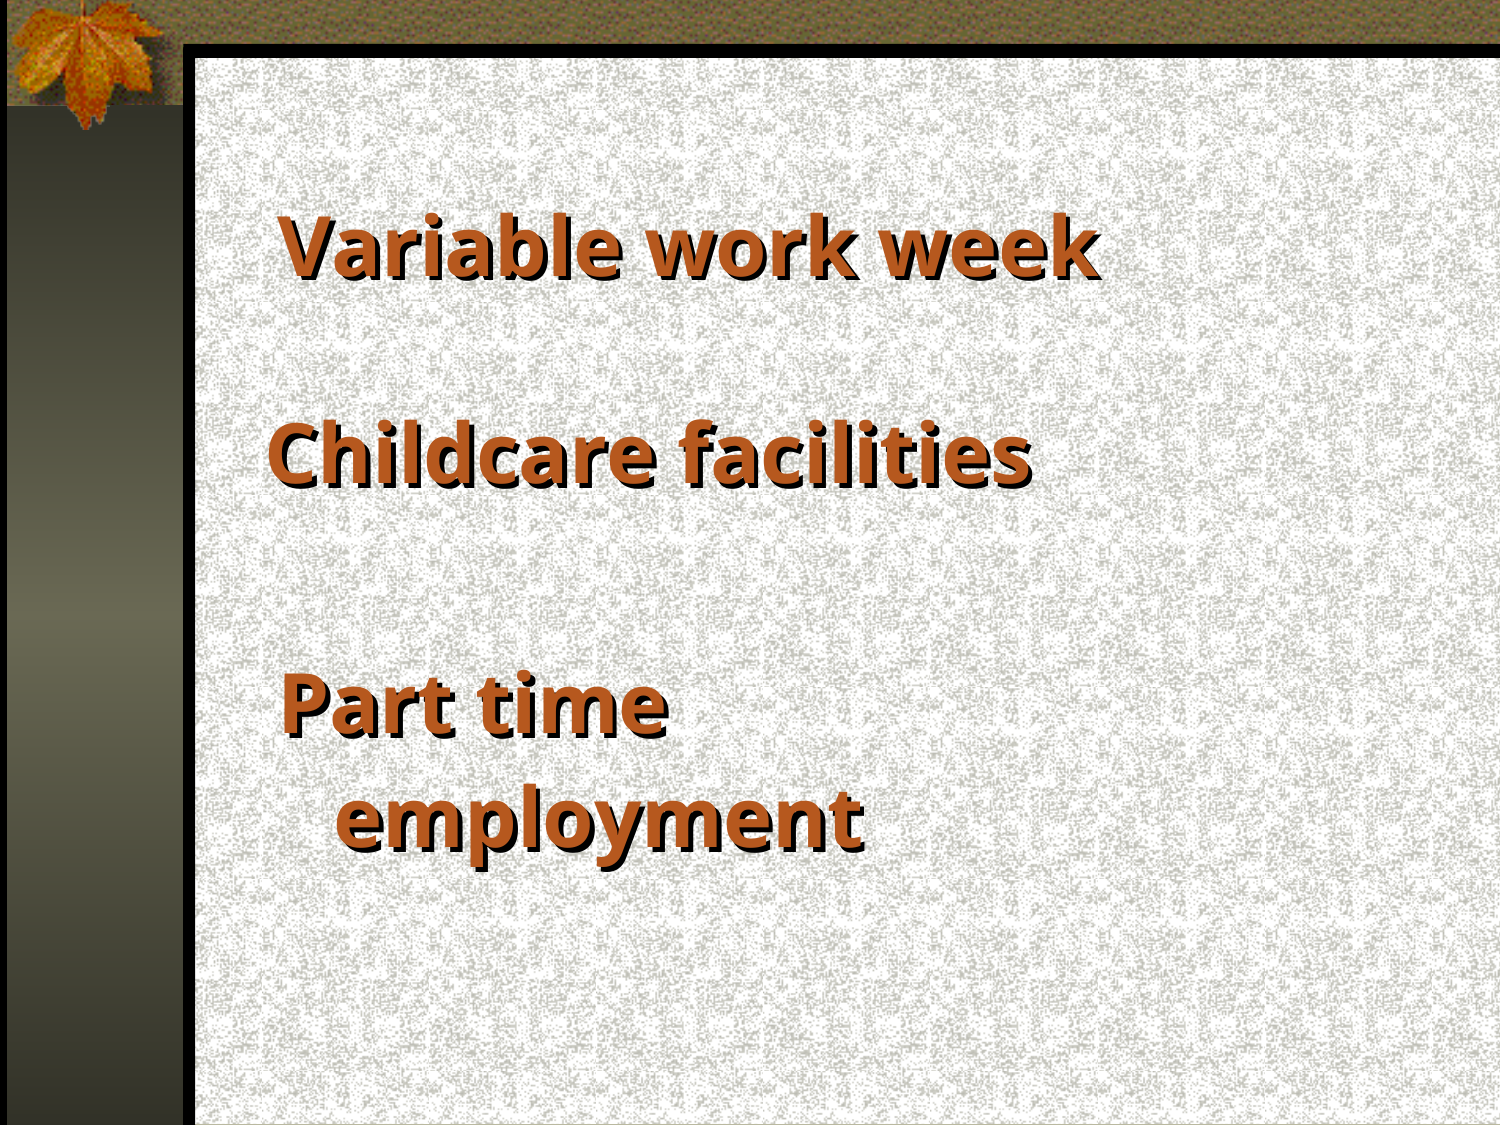

# Variable work week
Childcare facilities
Part time employment